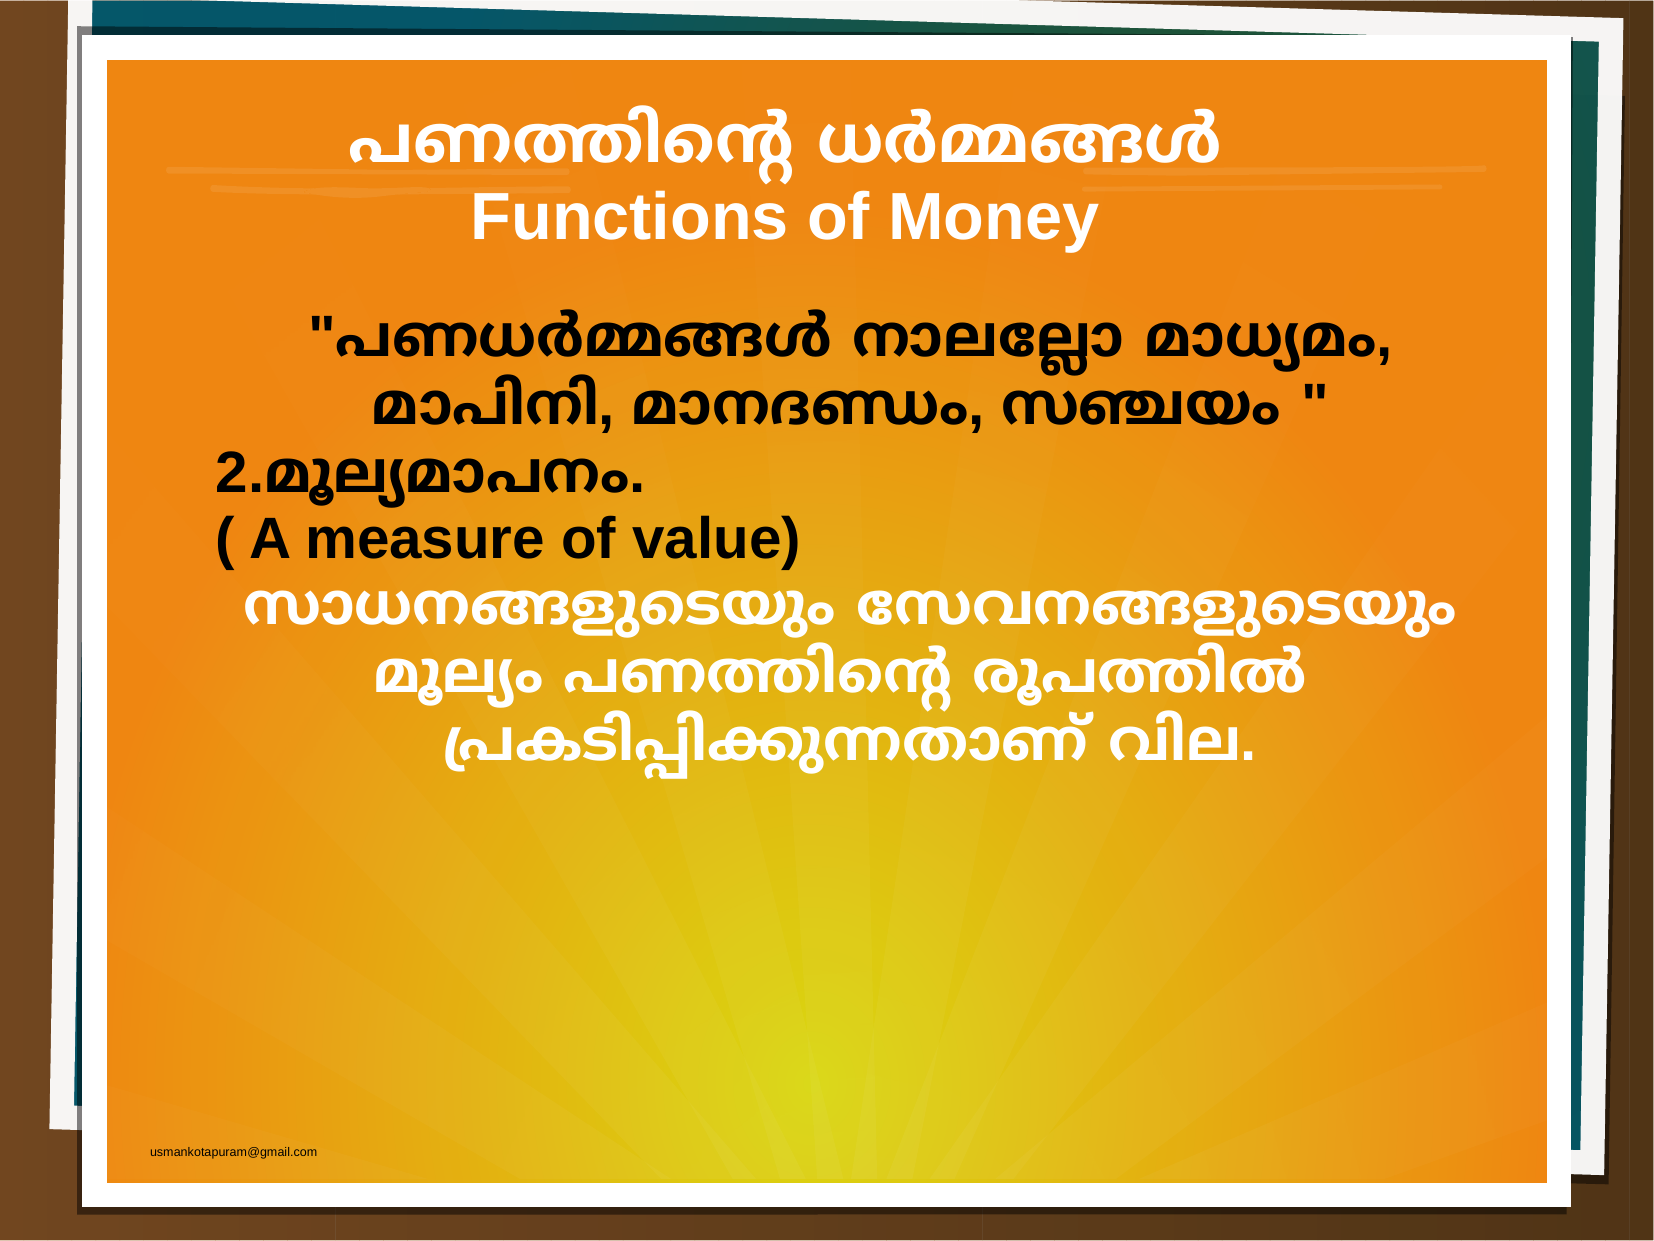

# പണത്തിന്റെ ധർമ്മങ്ങൾ Functions of Money
"പണധർമ്മങ്ങൾ നാലല്ലോ മാധ്യമം, മാപിനി, മാനദണ്ഡം, സഞ്ചയം "
2.മൂല്യമാപനം.
( A measure of value)
സാധനങ്ങളുടെയും സേവനങ്ങളുടെയും മൂല്യം പണത്തിന്റെ രൂപത്തിൽ പ്രകടിപ്പിക്കുന്നതാണ് വില.